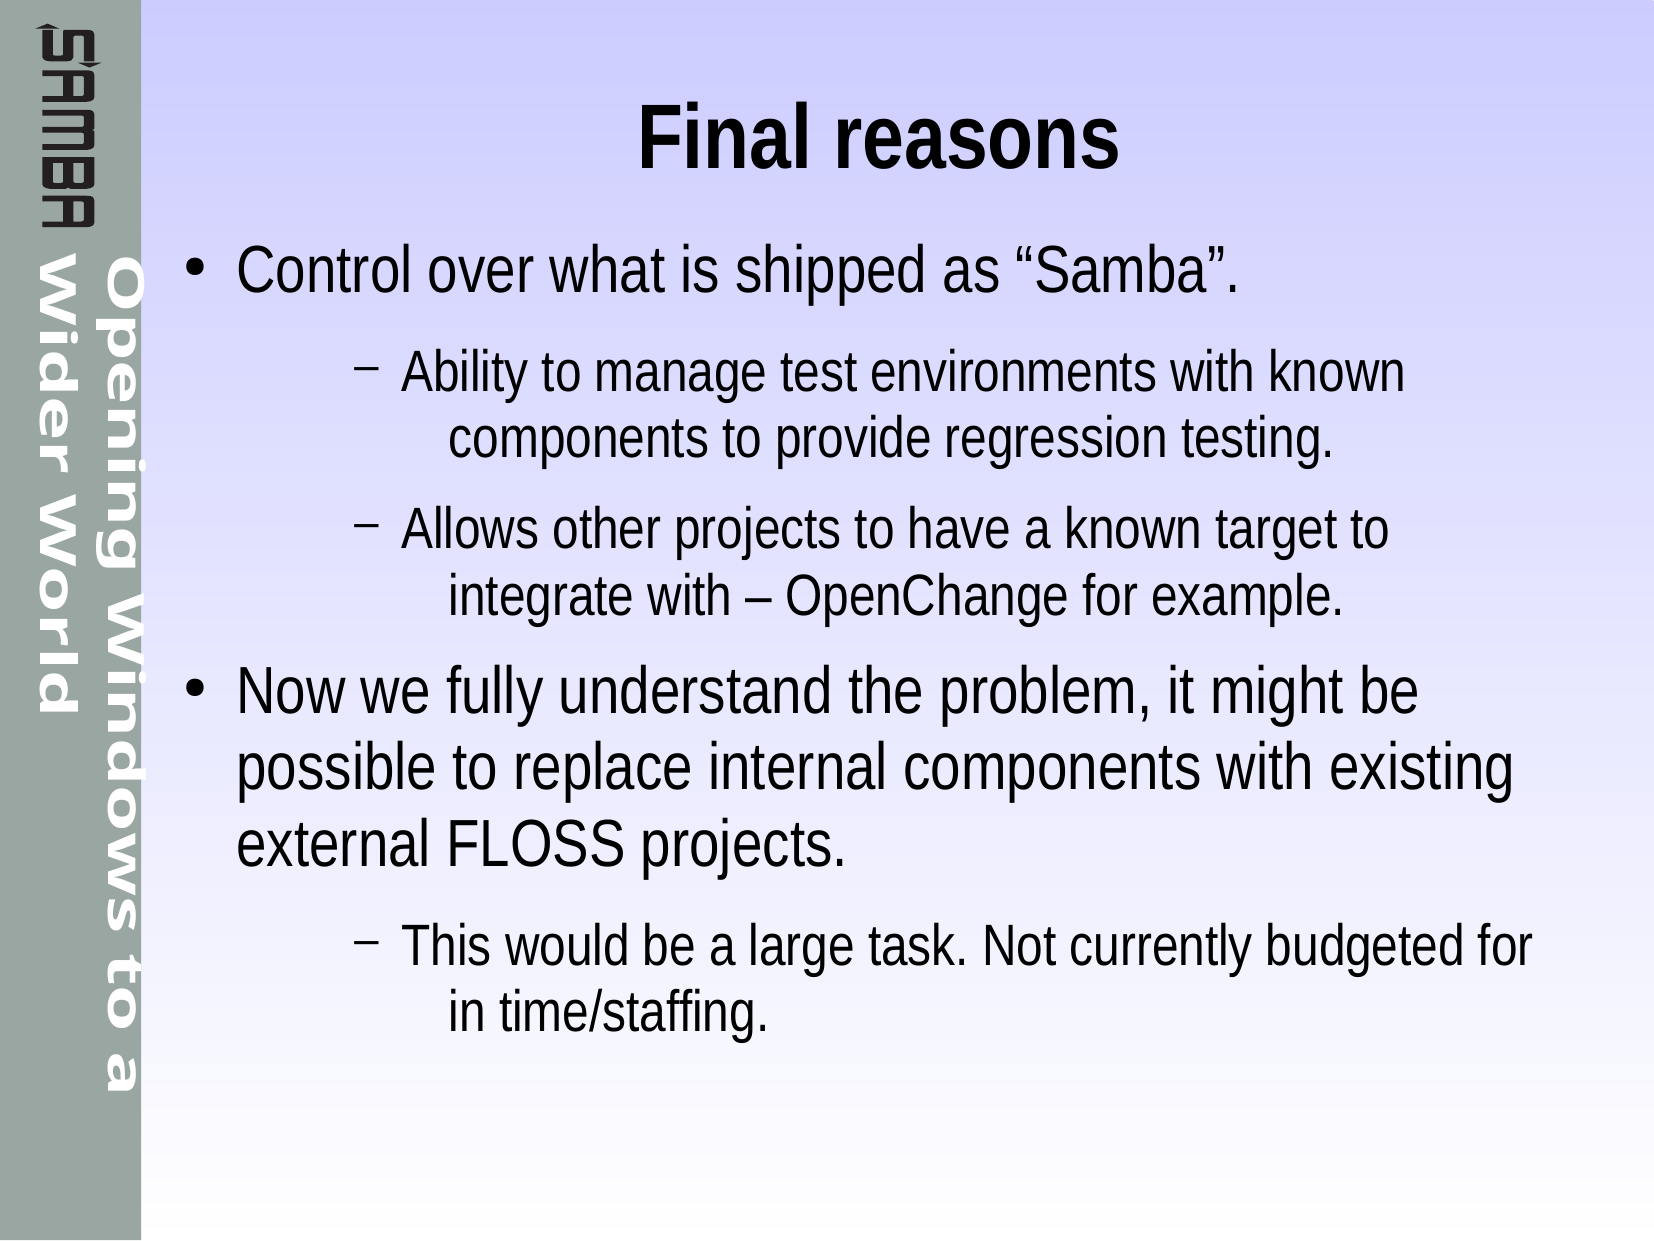

# Final reasons
Control over what is shipped as “Samba”.
Ability to manage test environments with known components to provide regression testing.
Allows other projects to have a known target to integrate with – OpenChange for example.
Now we fully understand the problem, it might be possible to replace internal components with existing external FLOSS projects.
This would be a large task. Not currently budgeted for in time/staffing.